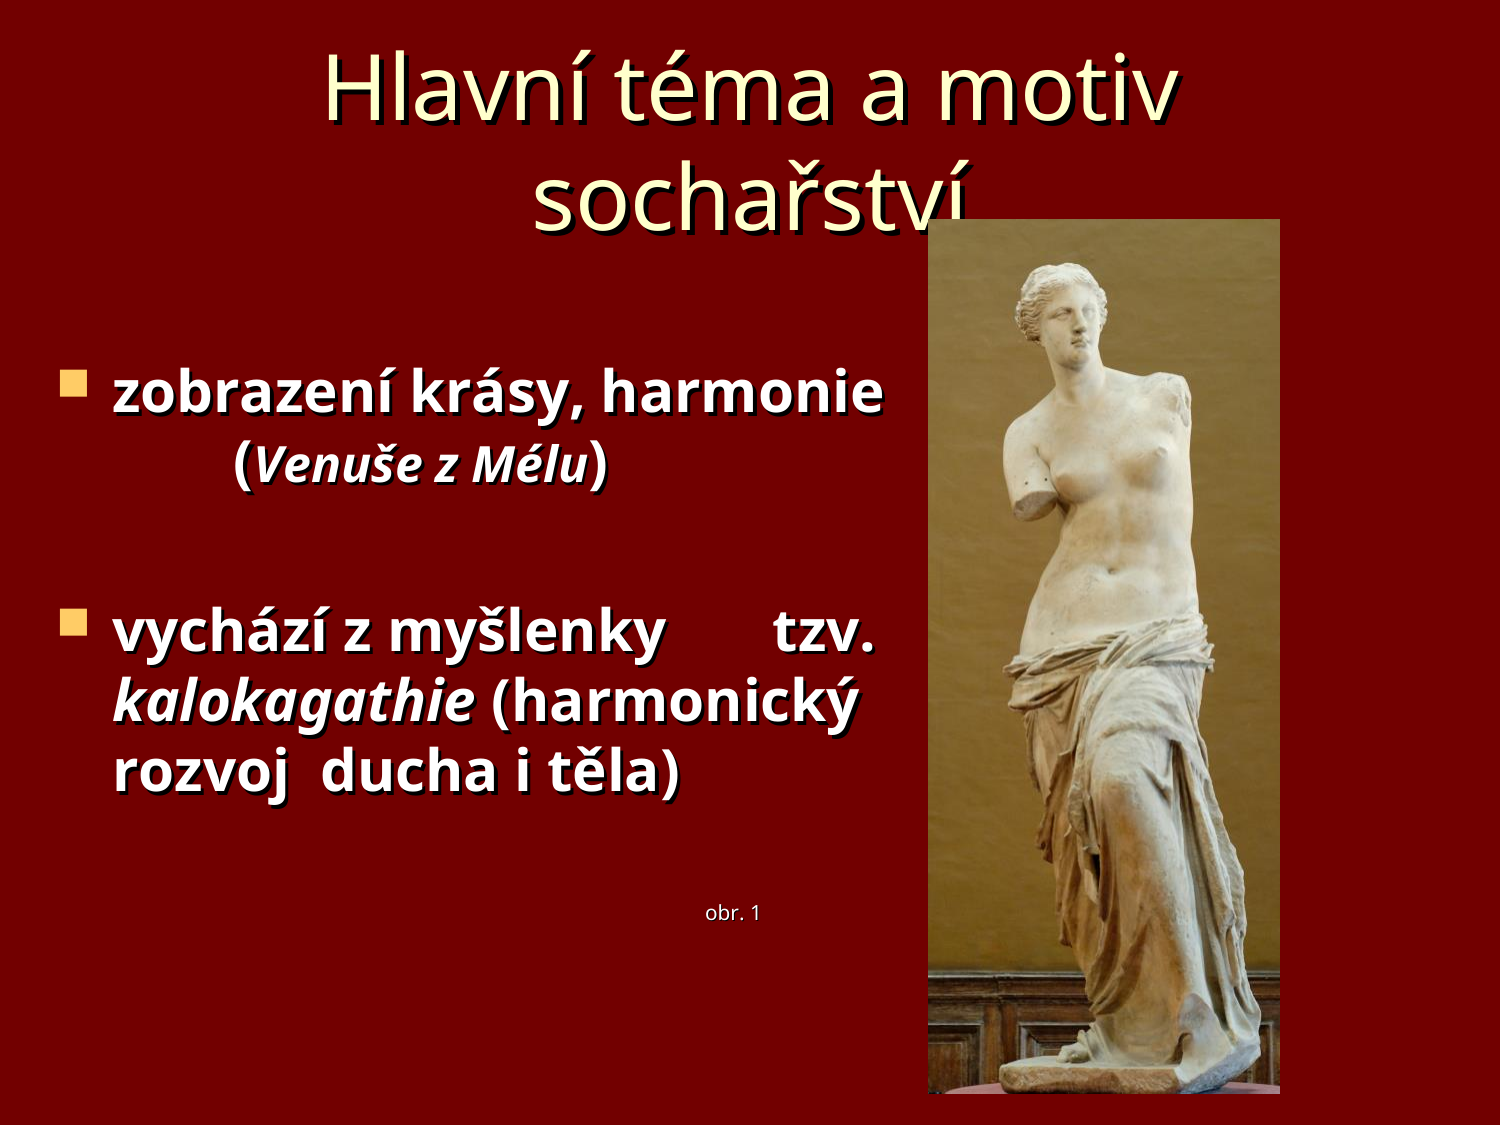

# Hlavní téma a motiv sochařství
zobrazení krásy, harmonie (Venuše z Mélu)
vychází z myšlenky tzv. kalokagathie (harmonický rozvoj ducha i těla)
 obr. 1